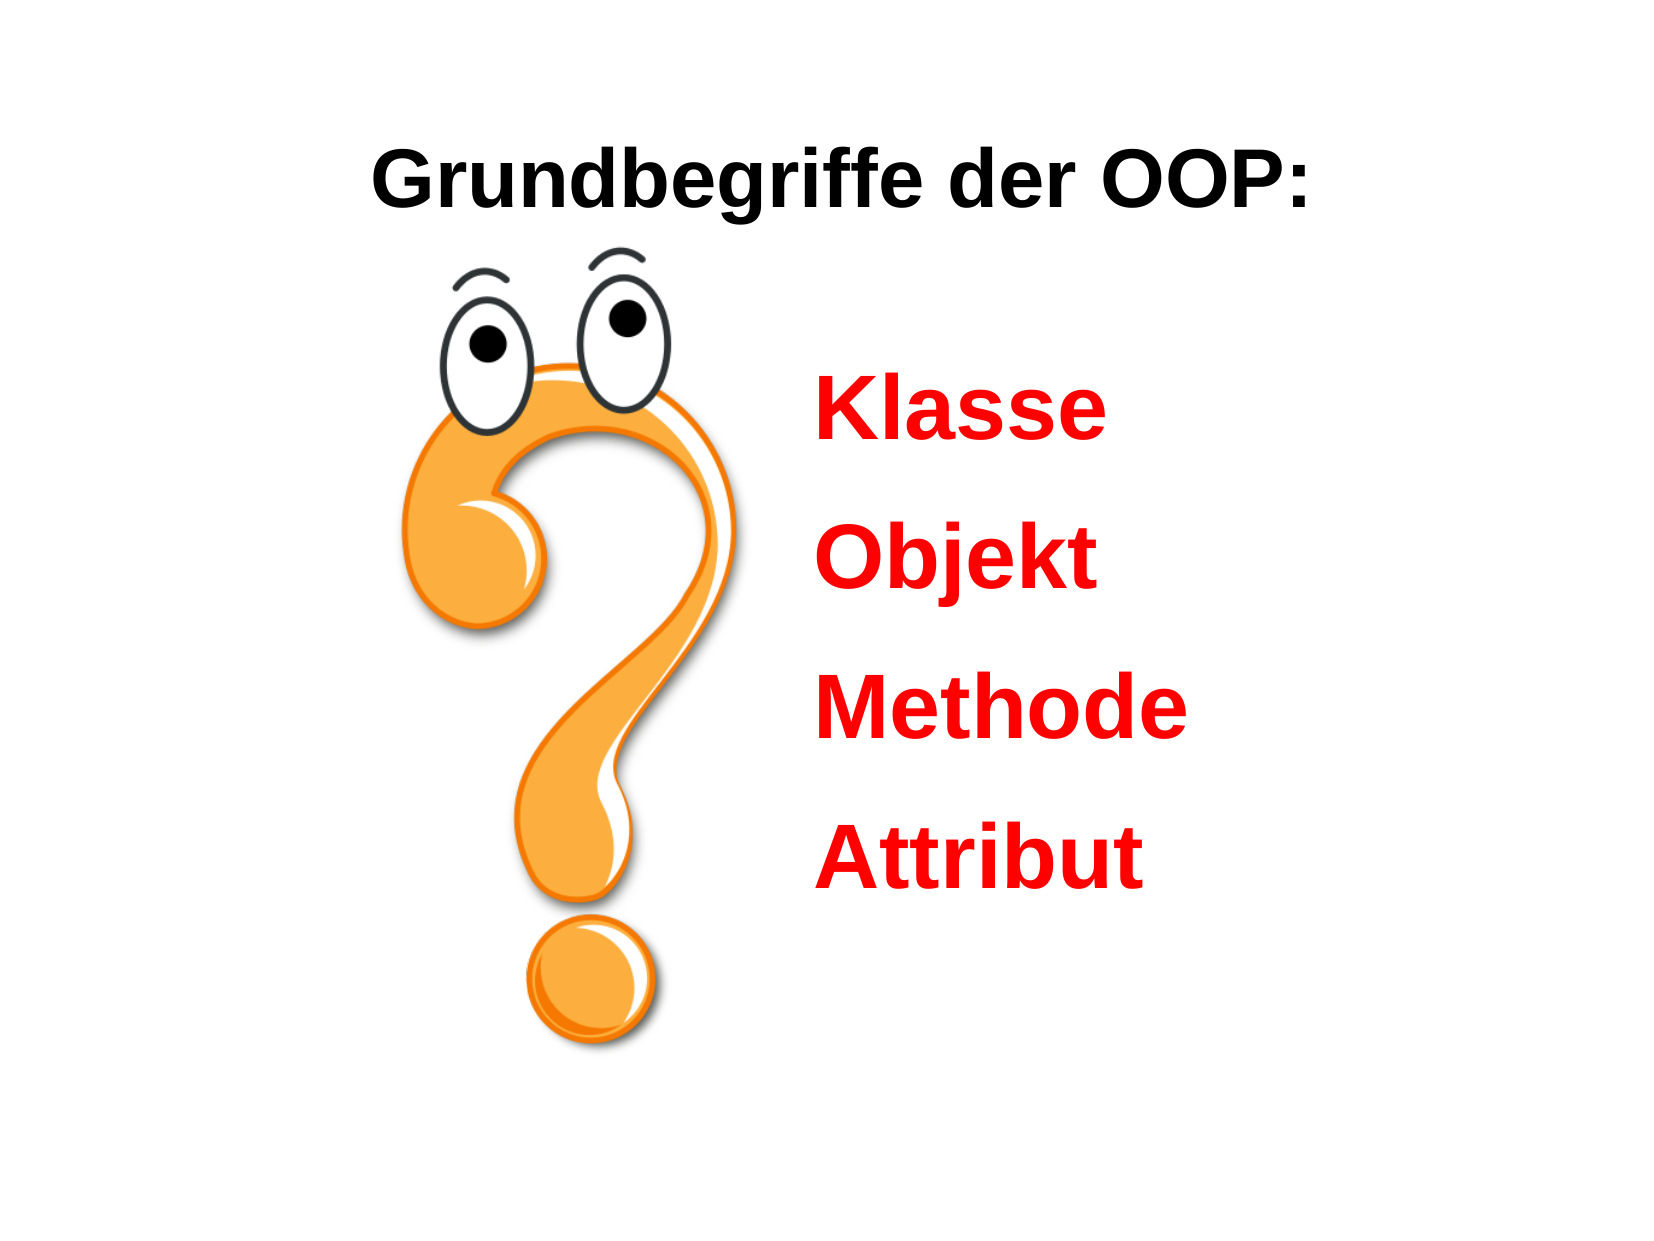

Grundbegriffe der OOP:
						Klasse
						Objekt
						Methode
						Attribut